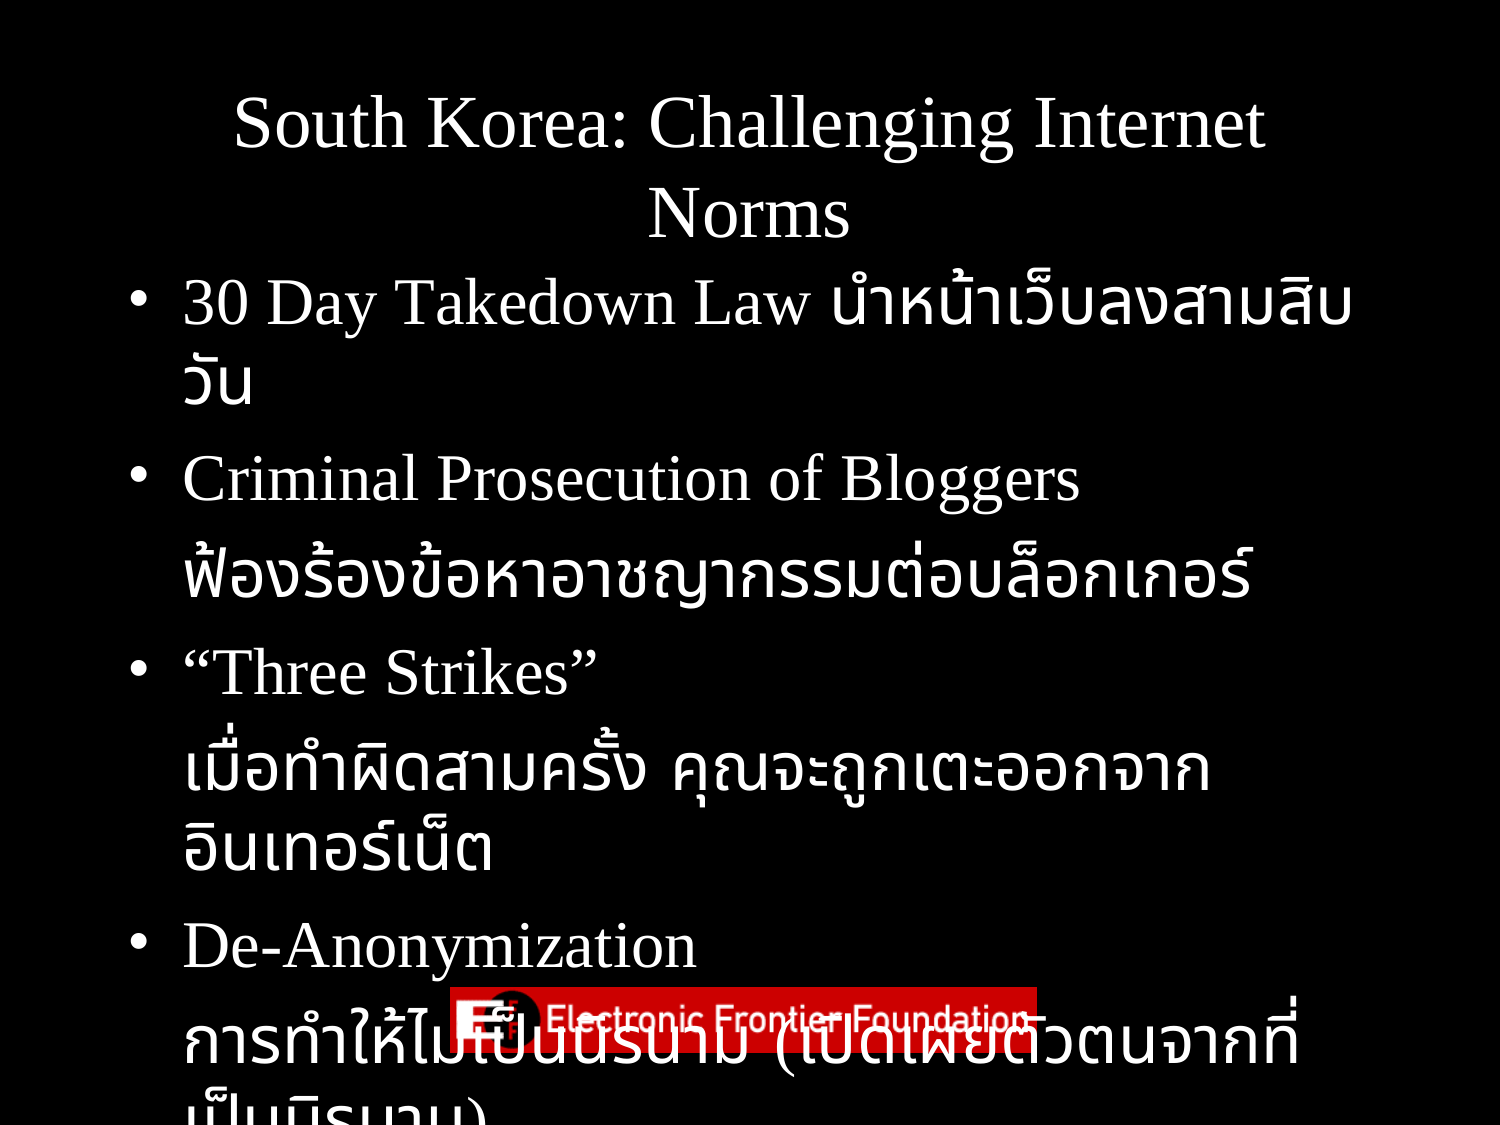

# South Korea: Challenging Internet Norms
30 Day Takedown Law นำหน้าเว็บลงสามสิบวัน
Criminal Prosecution of Bloggers
ฟ้องร้องข้อหาอาชญากรรมต่อบล็อกเกอร์
“Three Strikes”
เมื่อทำผิดสามครั้ง คุณจะถูกเตะออกจากอินเทอร์เน็ต
De-Anonymization
การทำให้ไม่เป็นนิรนาม (เปิดเผยตัวตนจากที่เป็นนิรนาม)